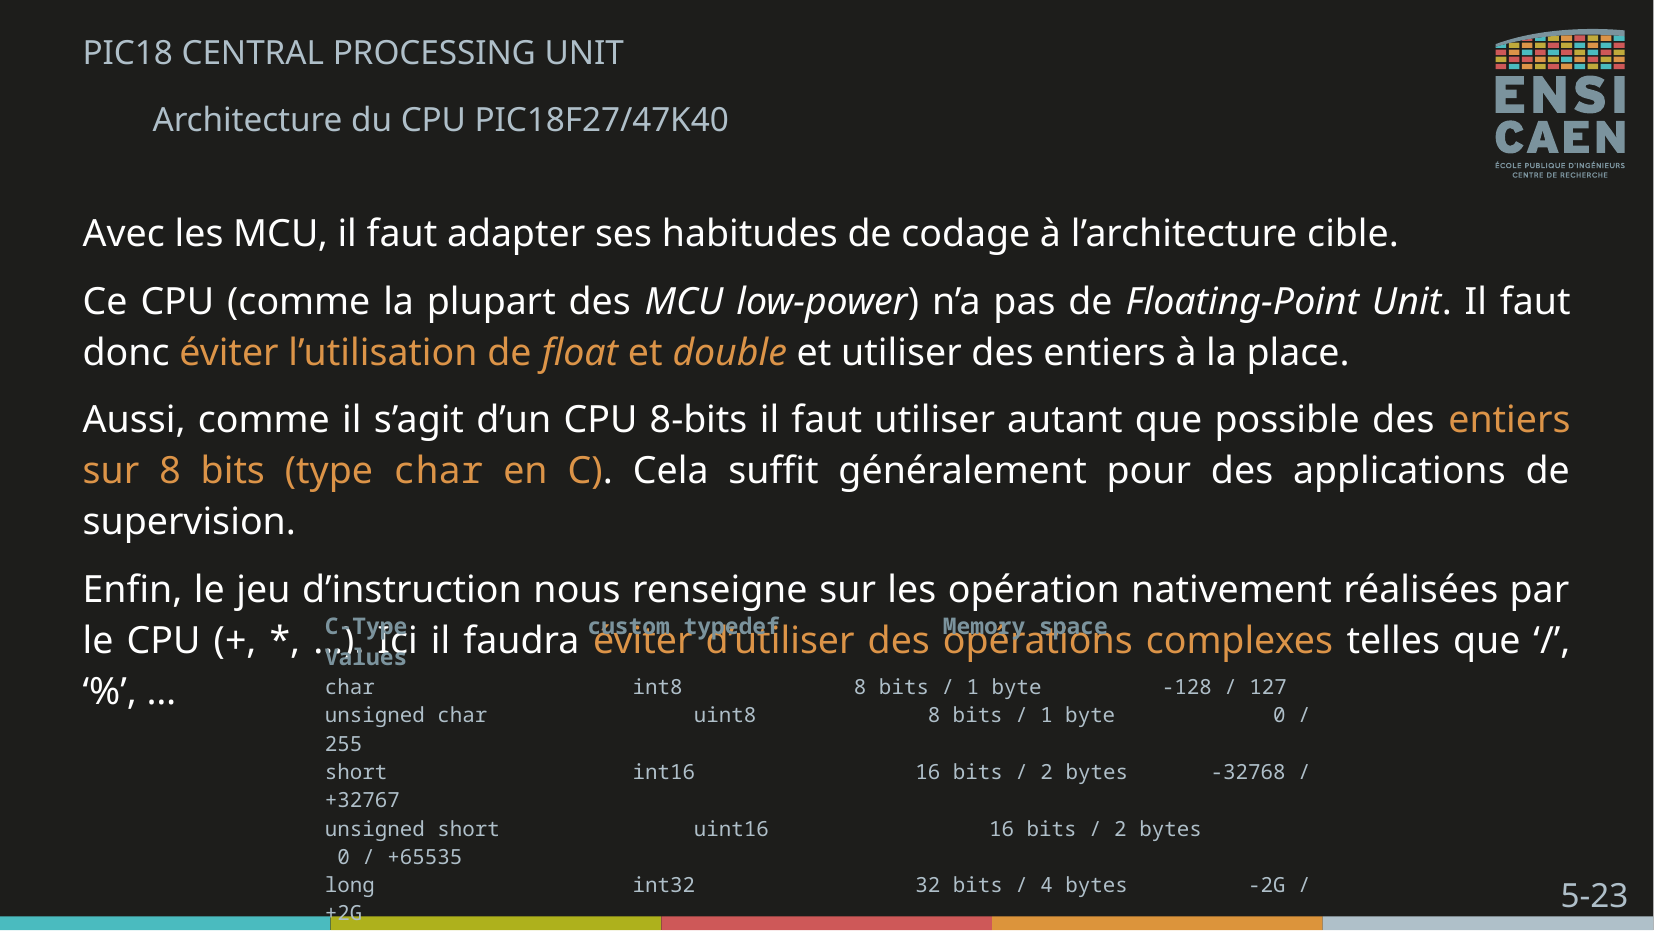

# PIC18 CENTRAL PROCESSING UNIT Architecture du CPU PIC18F27/47K40
Avec les MCU, il faut adapter ses habitudes de codage à l’architecture cible.
Ce CPU (comme la plupart des MCU low-power) n’a pas de Floating-Point Unit. Il faut donc éviter l’utilisation de float et double et utiliser des entiers à la place.
Aussi, comme il s’agit d’un CPU 8-bits il faut utiliser autant que possible des entiers sur 8 bits (type char en C). Cela suffit généralement pour des applications de supervision.
Enfin, le jeu d’instruction nous renseigne sur les opération nativement réalisées par le CPU (+, *, …). Ici il faudra éviter d’utiliser des opérations complexes telles que ‘/’, ‘%’, …
C-Type 	 	 custom typedef	 	 Memory space		 Values
char				 int8			 8 bits / 1 byte		 -128 / 127
unsigned char			uint8			 8 bits / 1 byte		 0 / 255
short				 int16			16 bits / 2 bytes		-32768 / +32767
unsigned short			uint16			16 bits / 2 bytes		 0 / +65535
long				 int32			32 bits / 4 bytes		 -2G / +2G
unsigned long			uint32			32 bits / 4 bytes		 0 / +4G
long long			 int64			64 bits / 8 bytes		 -9E / +9E
unsigned long long		uint64			64 bits / 8 bytes		 0 / +18E
int							processor dependant	 processor dependant
unsigned int 						processor dependant	 processor dependant
float							32 bits / 4 bytes (PIC/XC8)
double							32 bits / 4 bytes (PIC/XC8)